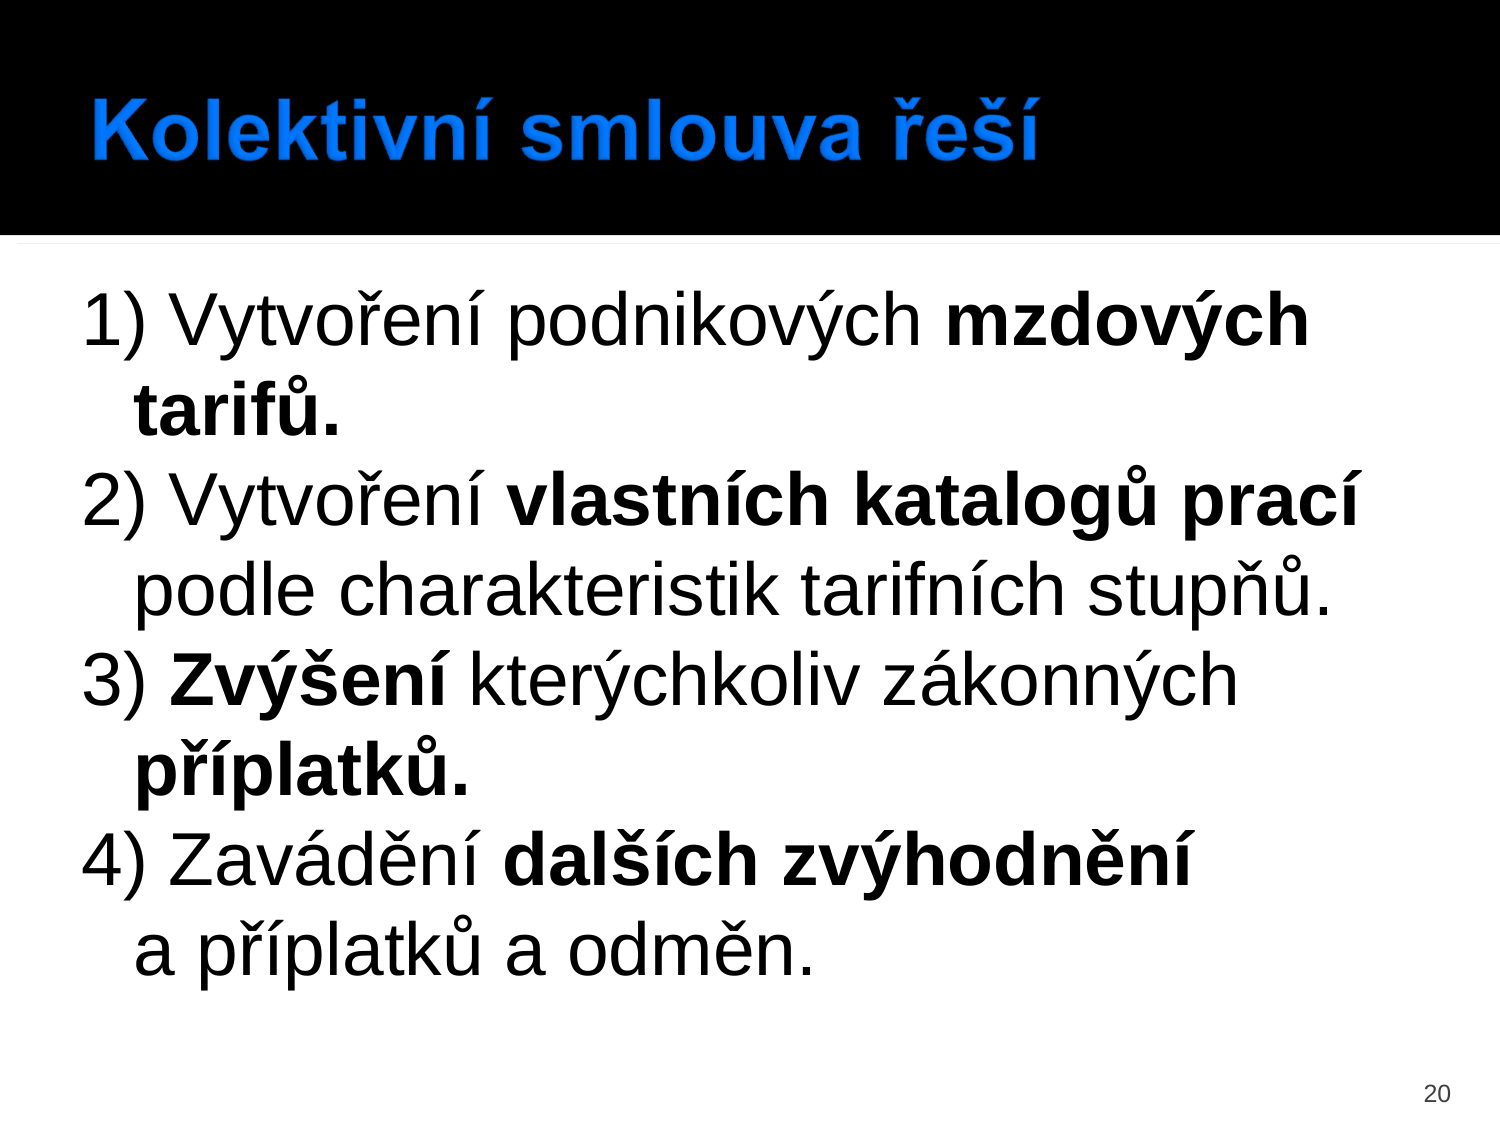

# 1) Vytvoření podnikových mzdových tarifů.
2) Vytvoření vlastních katalogů prací podle charakteristik tarifních stupňů.
3) Zvýšení kterýchkoliv zákonných příplatků.
4) Zavádění dalších zvýhodnění
a příplatků a odměn.